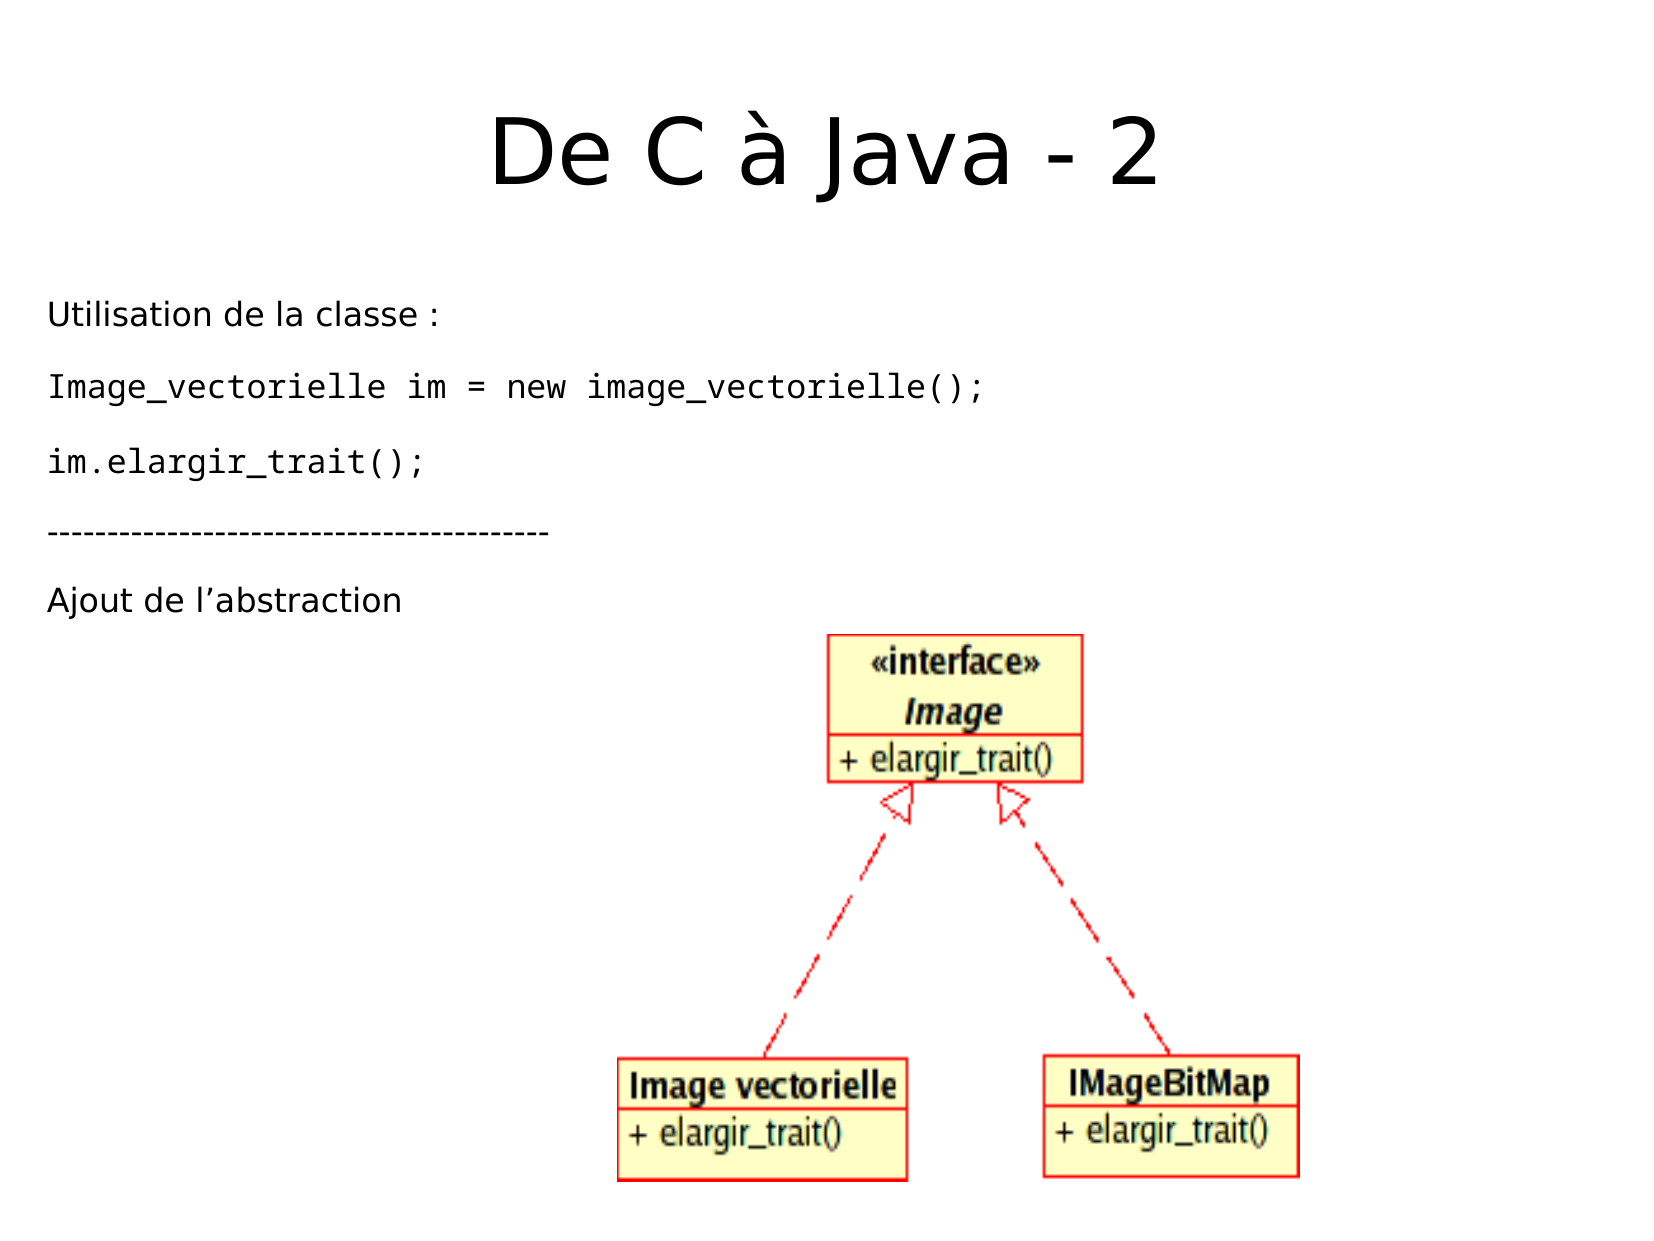

# De C à Java - 2
Utilisation de la classe :
Image_vectorielle im = new image_vectorielle();
im.elargir_trait();
------------------------------------------
Ajout de l’abstraction